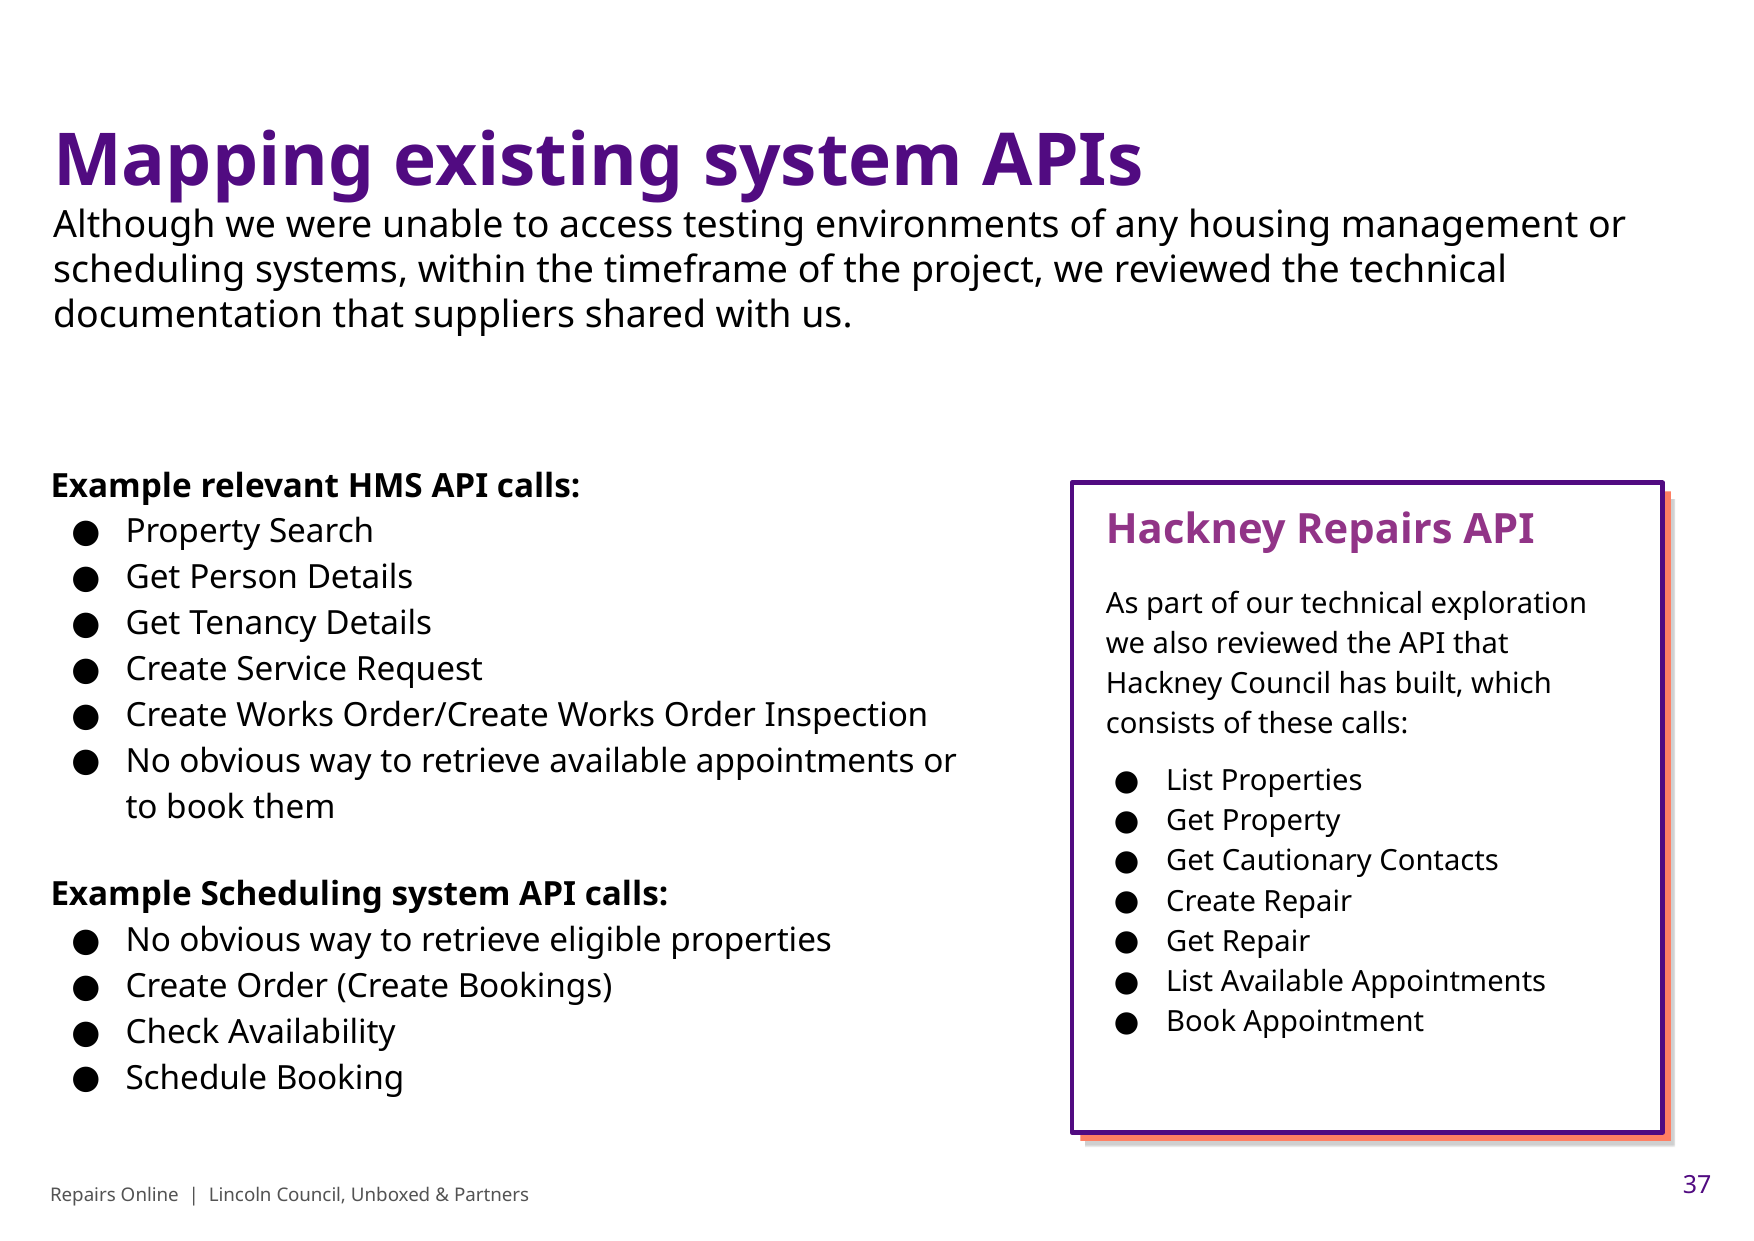

# Mapping existing system APIs Although we were unable to access testing environments of any housing management or scheduling systems, within the timeframe of the project, we reviewed the technical documentation that suppliers shared with us.
Example relevant HMS API calls:
Property Search
Get Person Details
Get Tenancy Details
Create Service Request
Create Works Order/Create Works Order Inspection
No obvious way to retrieve available appointments or to book them
Example Scheduling system API calls:
No obvious way to retrieve eligible properties
Create Order (Create Bookings)
Check Availability
Schedule Booking
Hackney Repairs API
As part of our technical exploration we also reviewed the API that Hackney Council has built, which consists of these calls:
List Properties
Get Property
Get Cautionary Contacts
Create Repair
Get Repair
List Available Appointments
Book Appointment